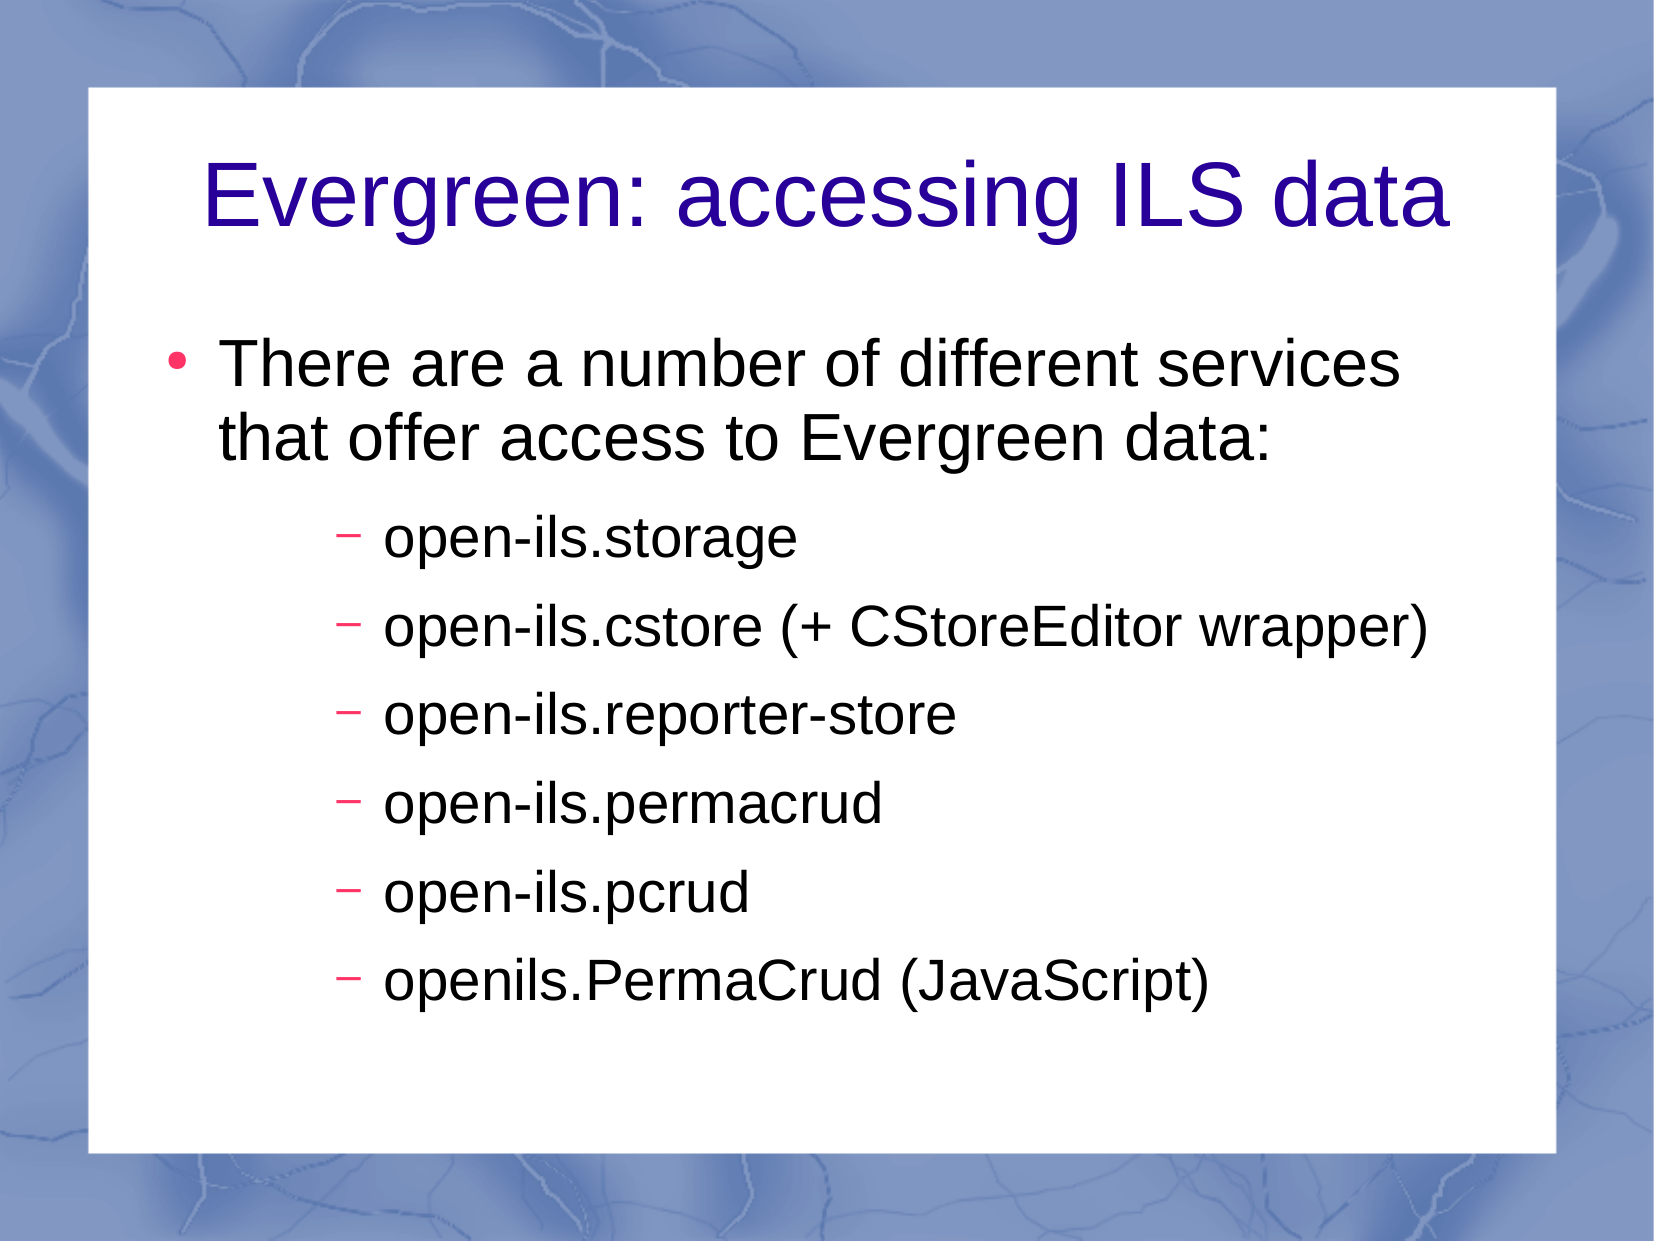

# Evergreen: accessing ILS data
There are a number of different services that offer access to Evergreen data:
open-ils.storage
open-ils.cstore (+ CStoreEditor wrapper)
open-ils.reporter-store
open-ils.permacrud
open-ils.pcrud
openils.PermaCrud (JavaScript)